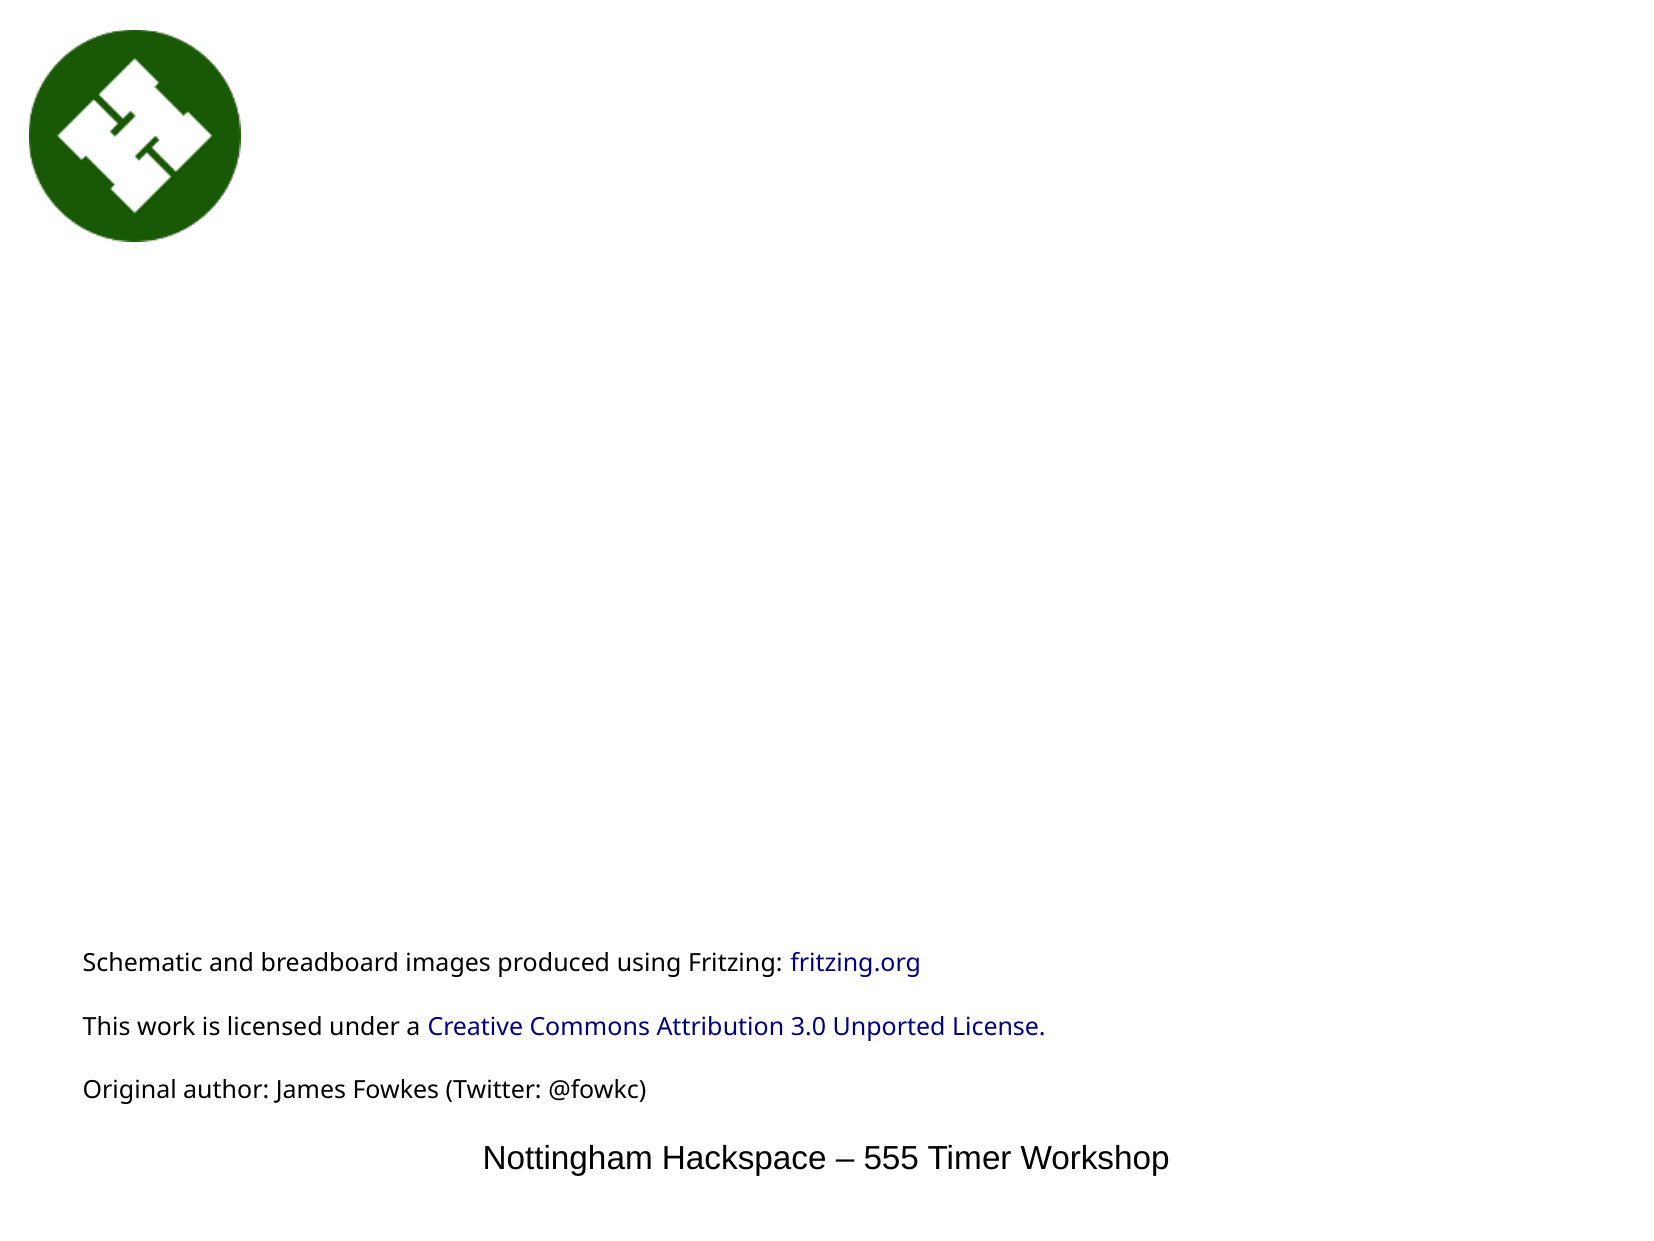

# Schematic and breadboard images produced using Fritzing: fritzing.org
This work is licensed under a Creative Commons Attribution 3.0 Unported License.
Original author: James Fowkes (Twitter: @fowkc)
Nottinghack Elecronics - 555 Timer